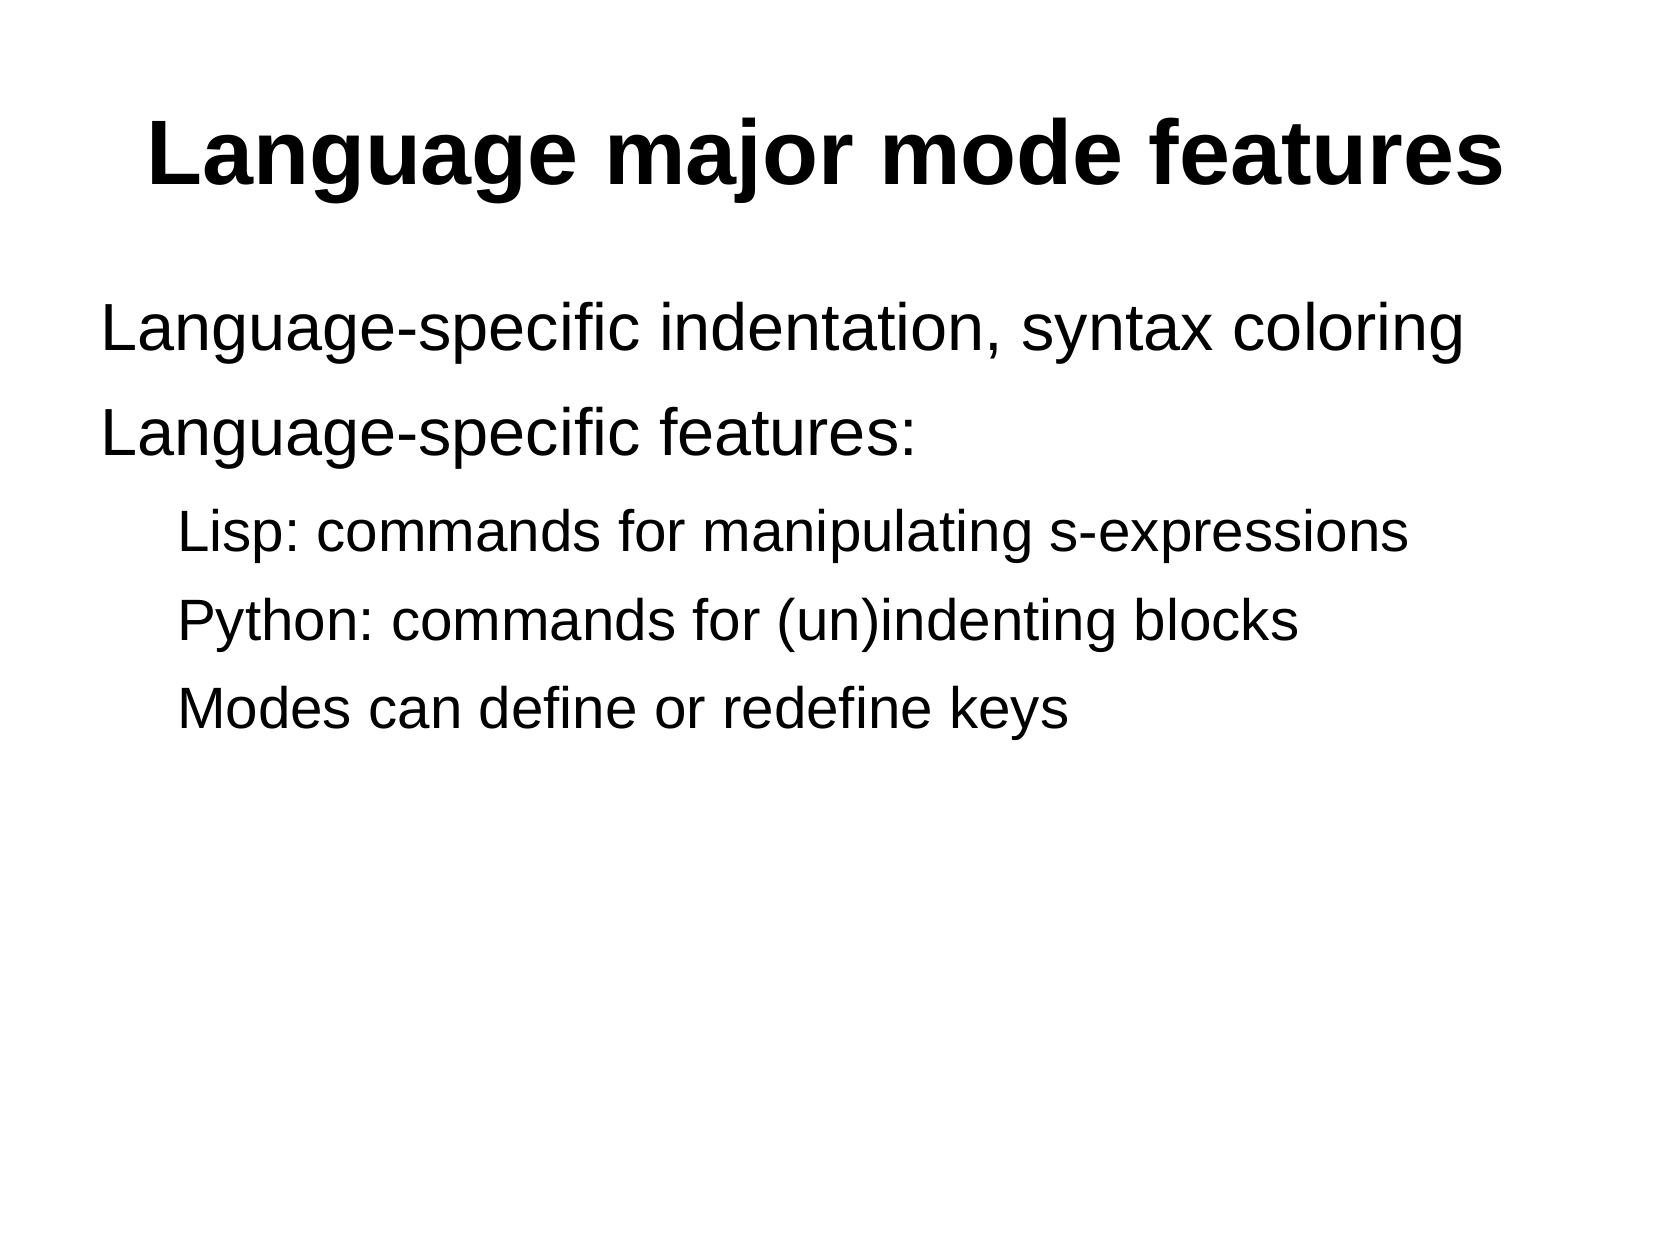

# Language major mode features
Language-specific indentation, syntax coloring
Language-specific features:
Lisp: commands for manipulating s-expressions
Python: commands for (un)indenting blocks
Modes can define or redefine keys